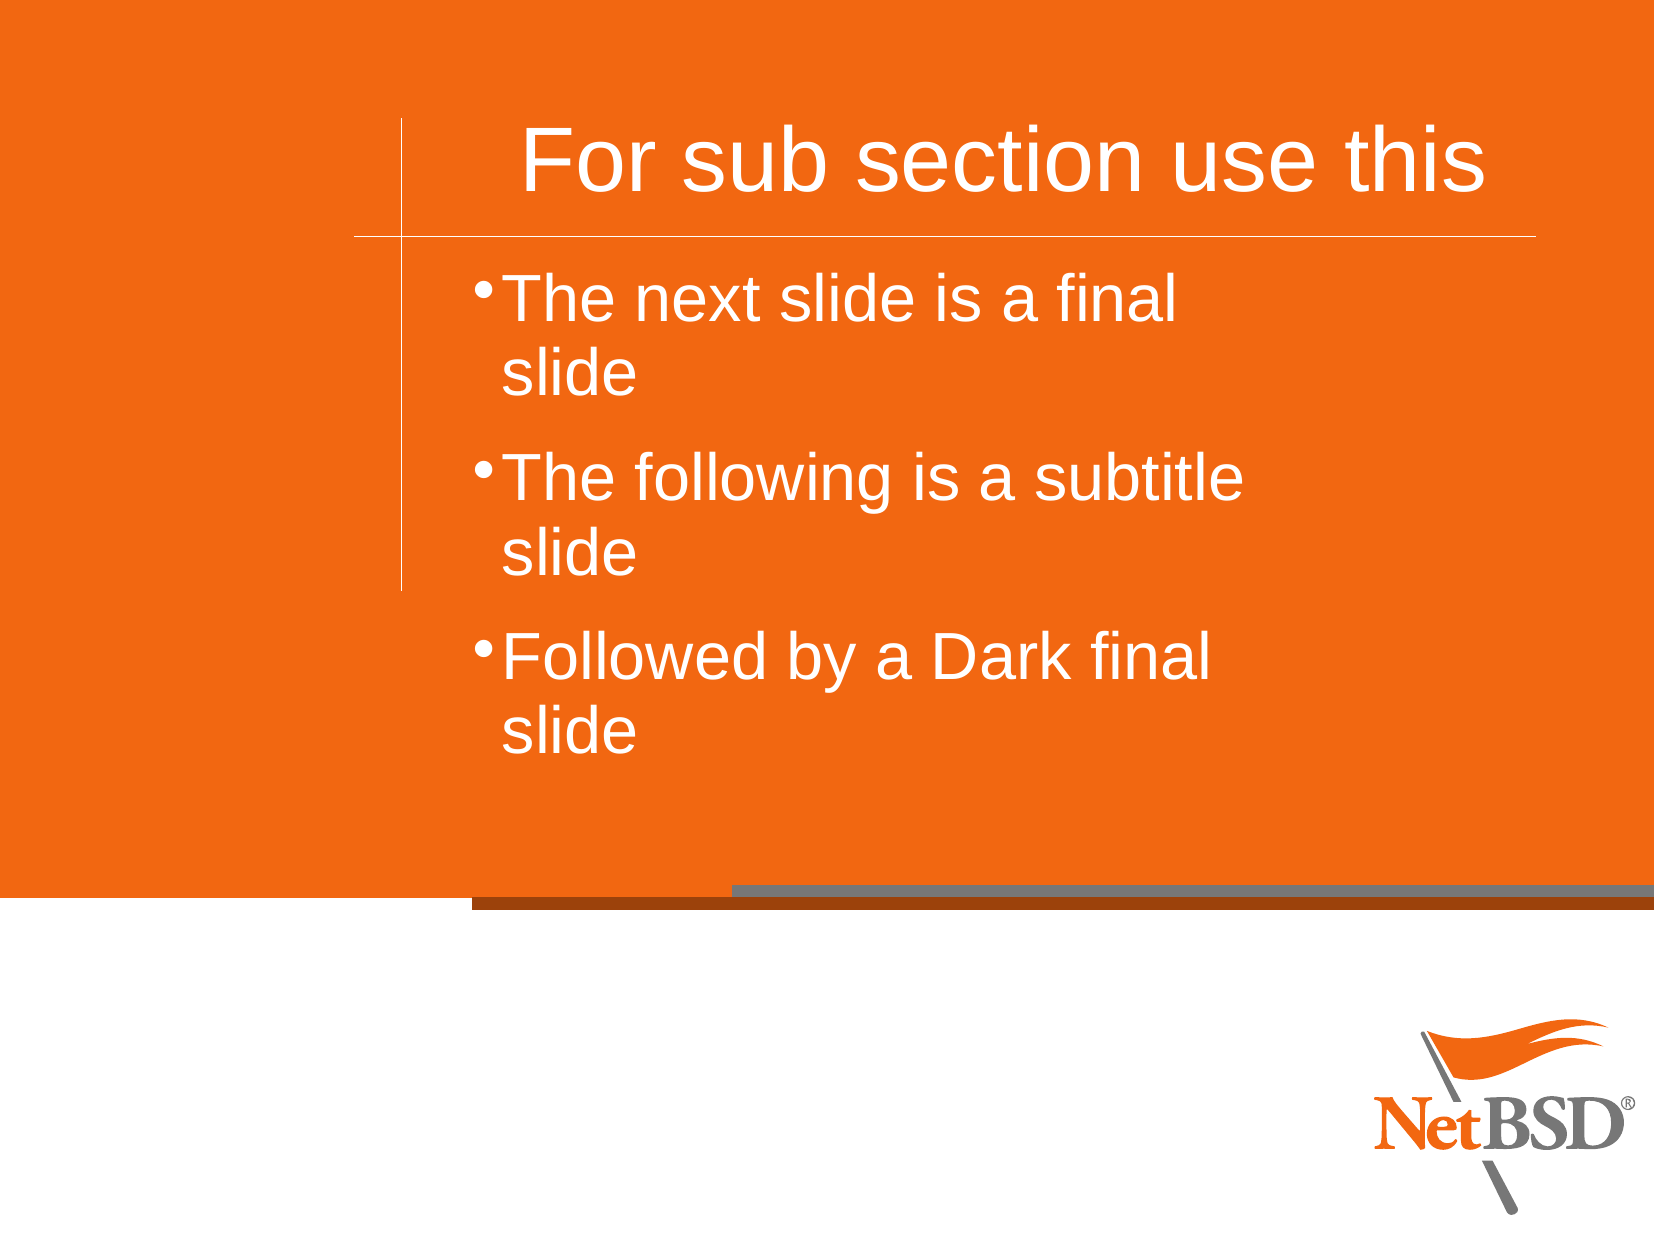

# For sub section use this
The next slide is a final slide
The following is a subtitle slide
Followed by a Dark final slide